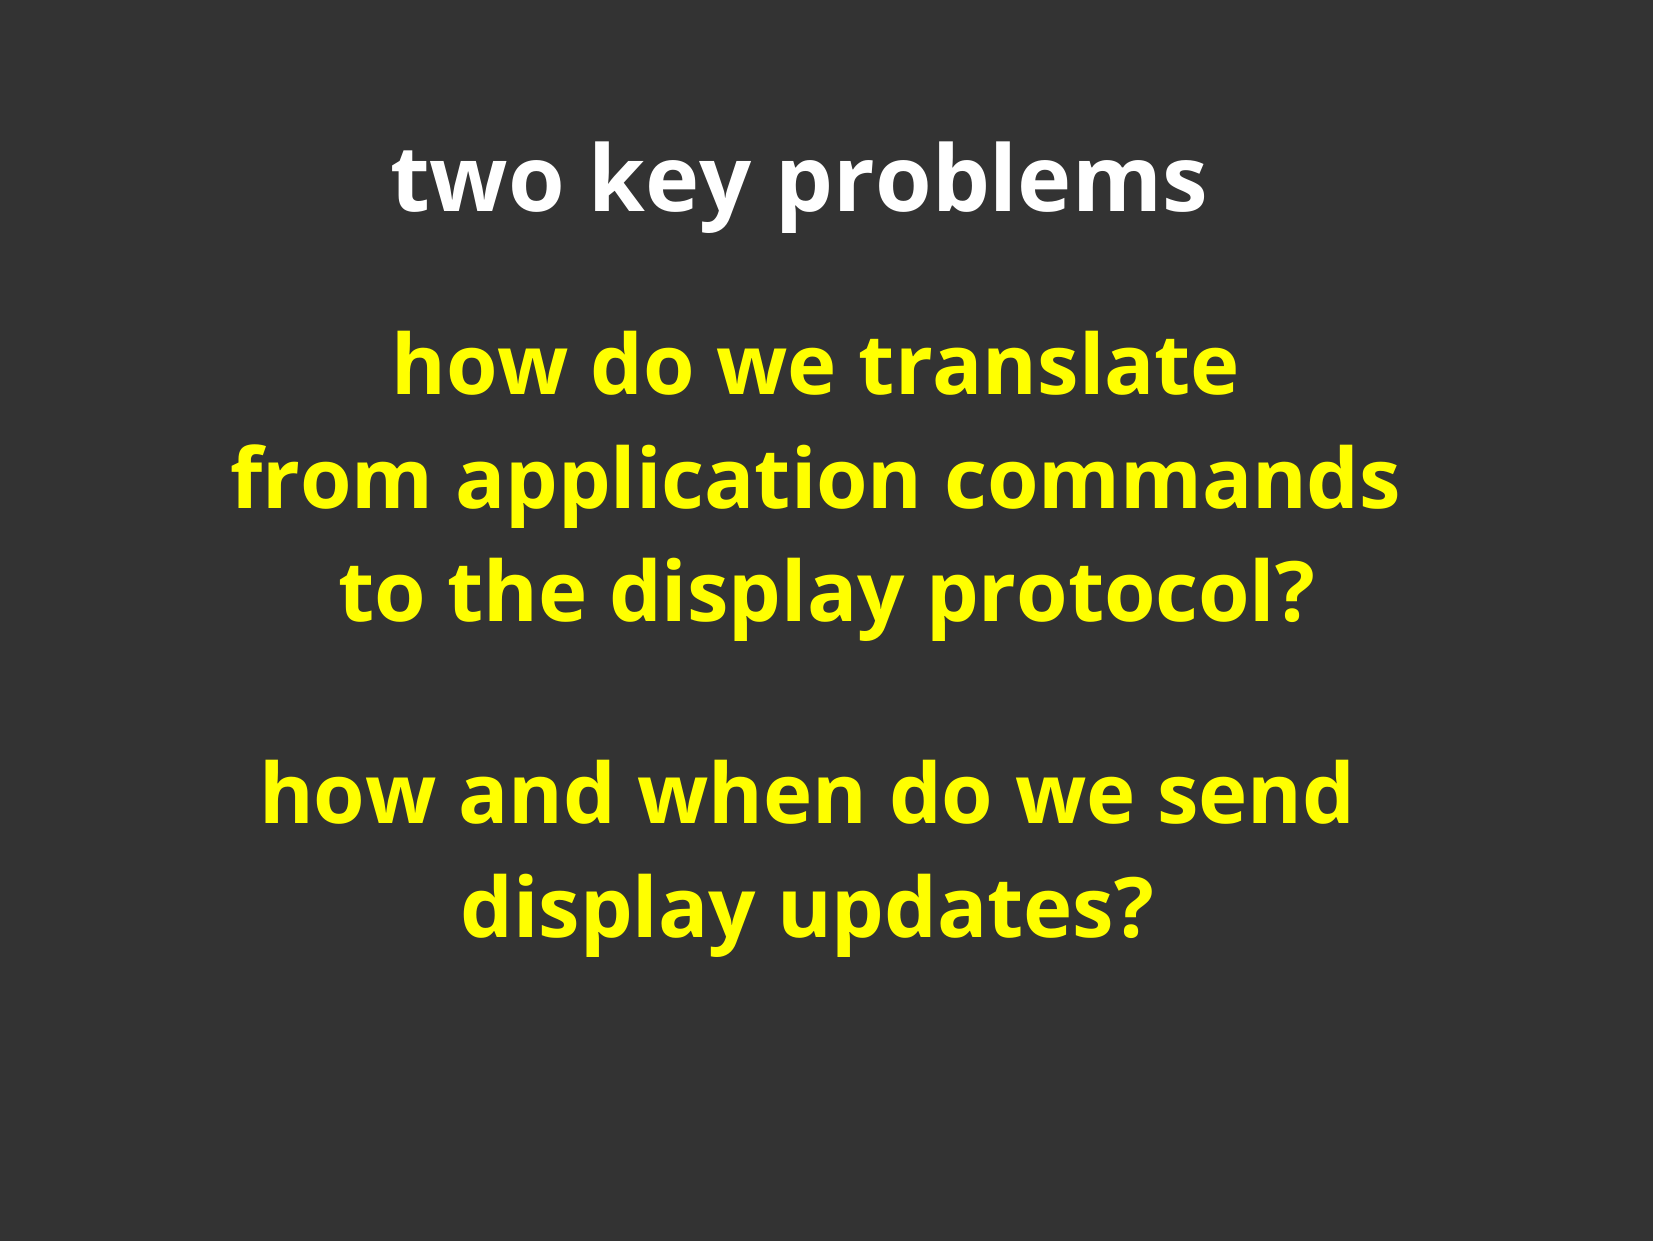

# two key problems
how do we translate
from application commands
to the display protocol?
how and when do we send display updates?